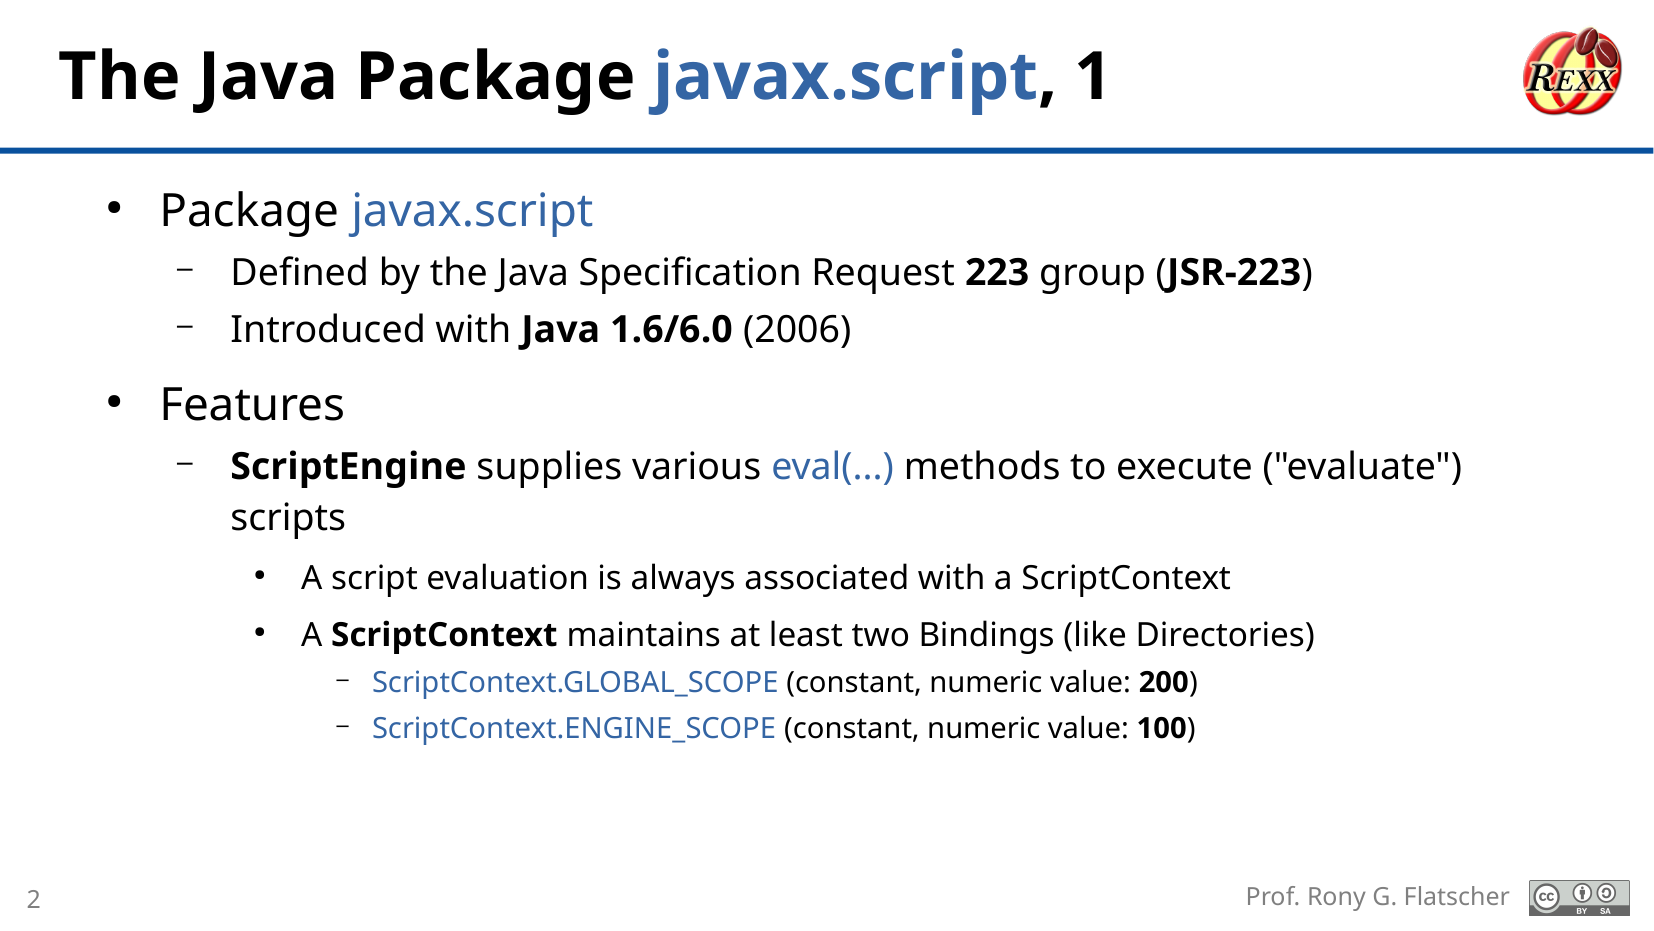

# The Java Package javax.script, 1
Package javax.script
Defined by the Java Specification Request 223 group (JSR-223)
Introduced with Java 1.6/6.0 (2006)
Features
ScriptEngine supplies various eval(...) methods to execute ("evaluate") scripts
A script evaluation is always associated with a ScriptContext
A ScriptContext maintains at least two Bindings (like Directories)
ScriptContext.GLOBAL_SCOPE (constant, numeric value: 200)
ScriptContext.ENGINE_SCOPE (constant, numeric value: 100)